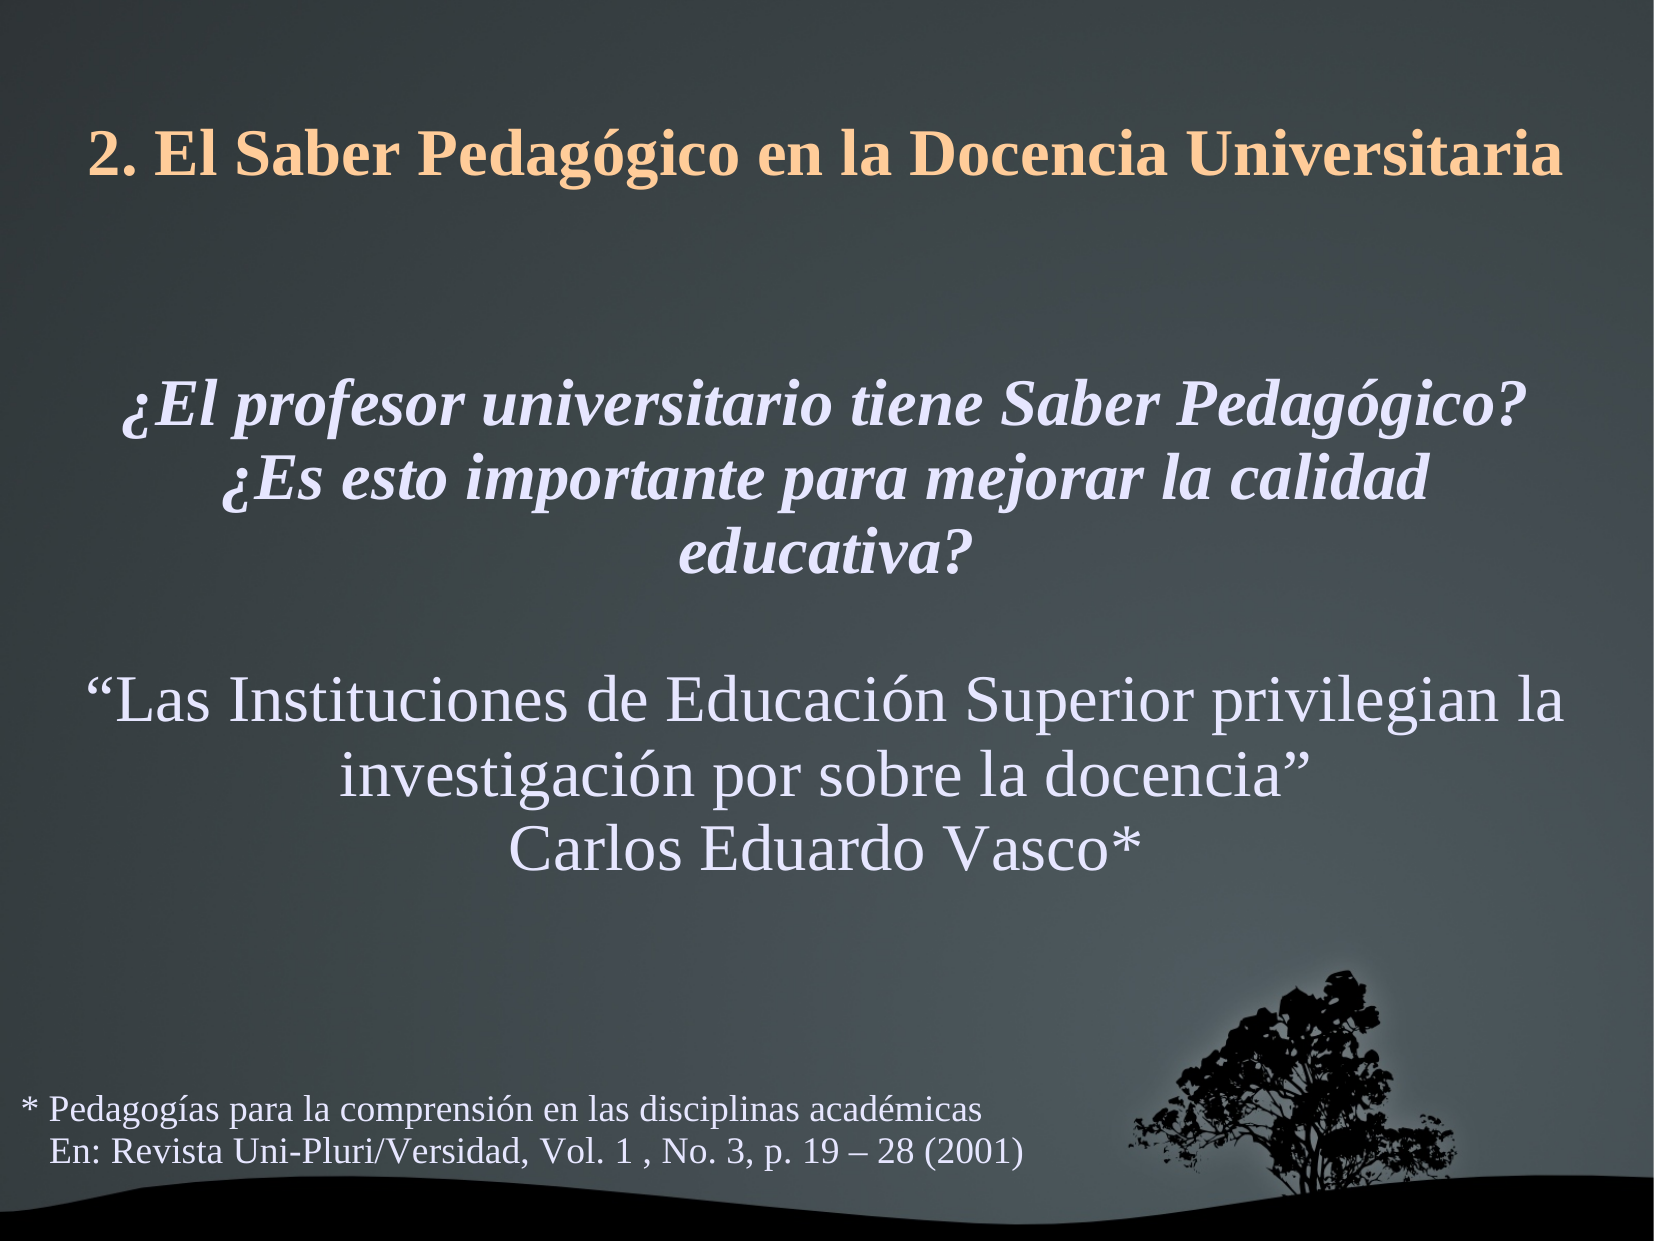

# 2. El Saber Pedagógico en la Docencia Universitaria
¿El profesor universitario tiene Saber Pedagógico? ¿Es esto importante para mejorar la calidad educativa?
“Las Instituciones de Educación Superior privilegian la investigación por sobre la docencia”
Carlos Eduardo Vasco*
* Pedagogías para la comprensión en las disciplinas académicas
 En: Revista Uni-Pluri/Versidad, Vol. 1 , No. 3, p. 19 – 28 (2001)